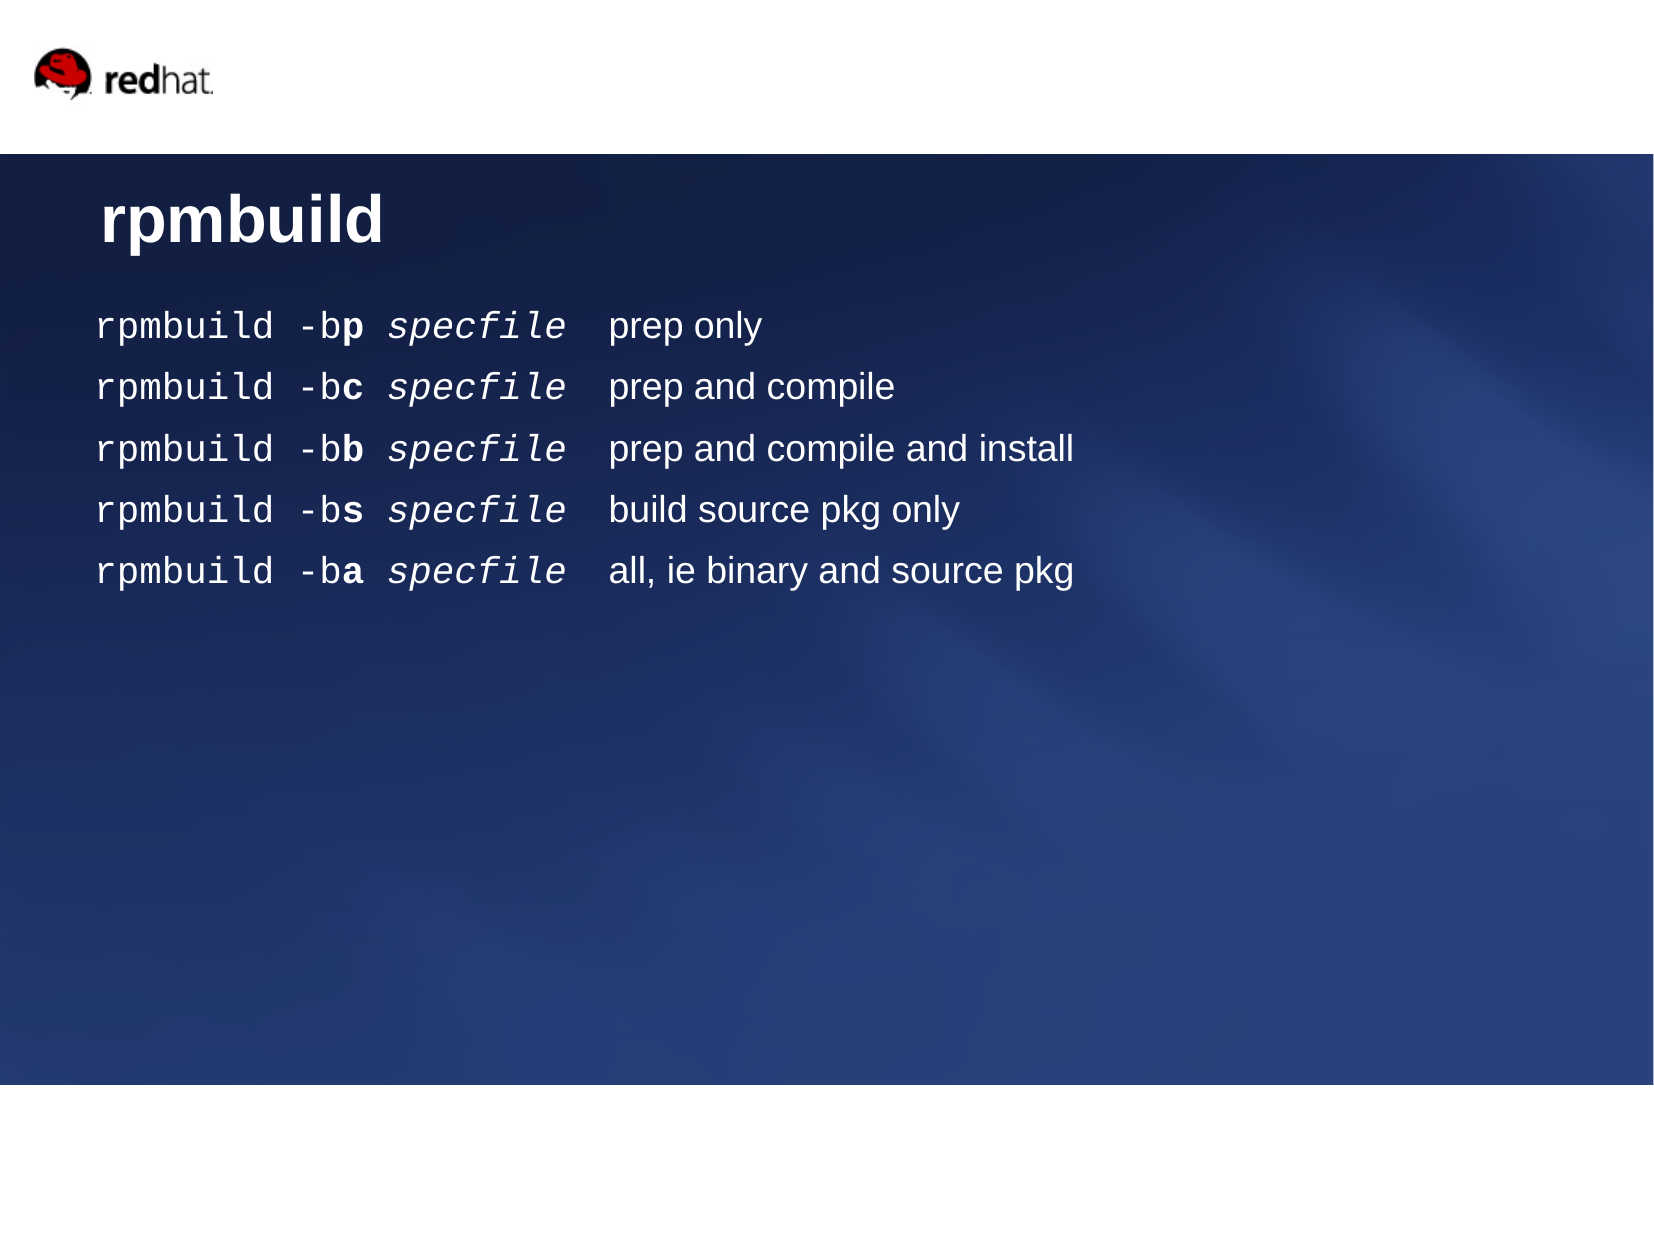

# rpmbuild
rpmbuild -bp specfile prep only
rpmbuild -bc specfile prep and compile
rpmbuild -bb specfile prep and compile and install
rpmbuild -bs specfile build source pkg only
rpmbuild -ba specfile all, ie binary and source pkg